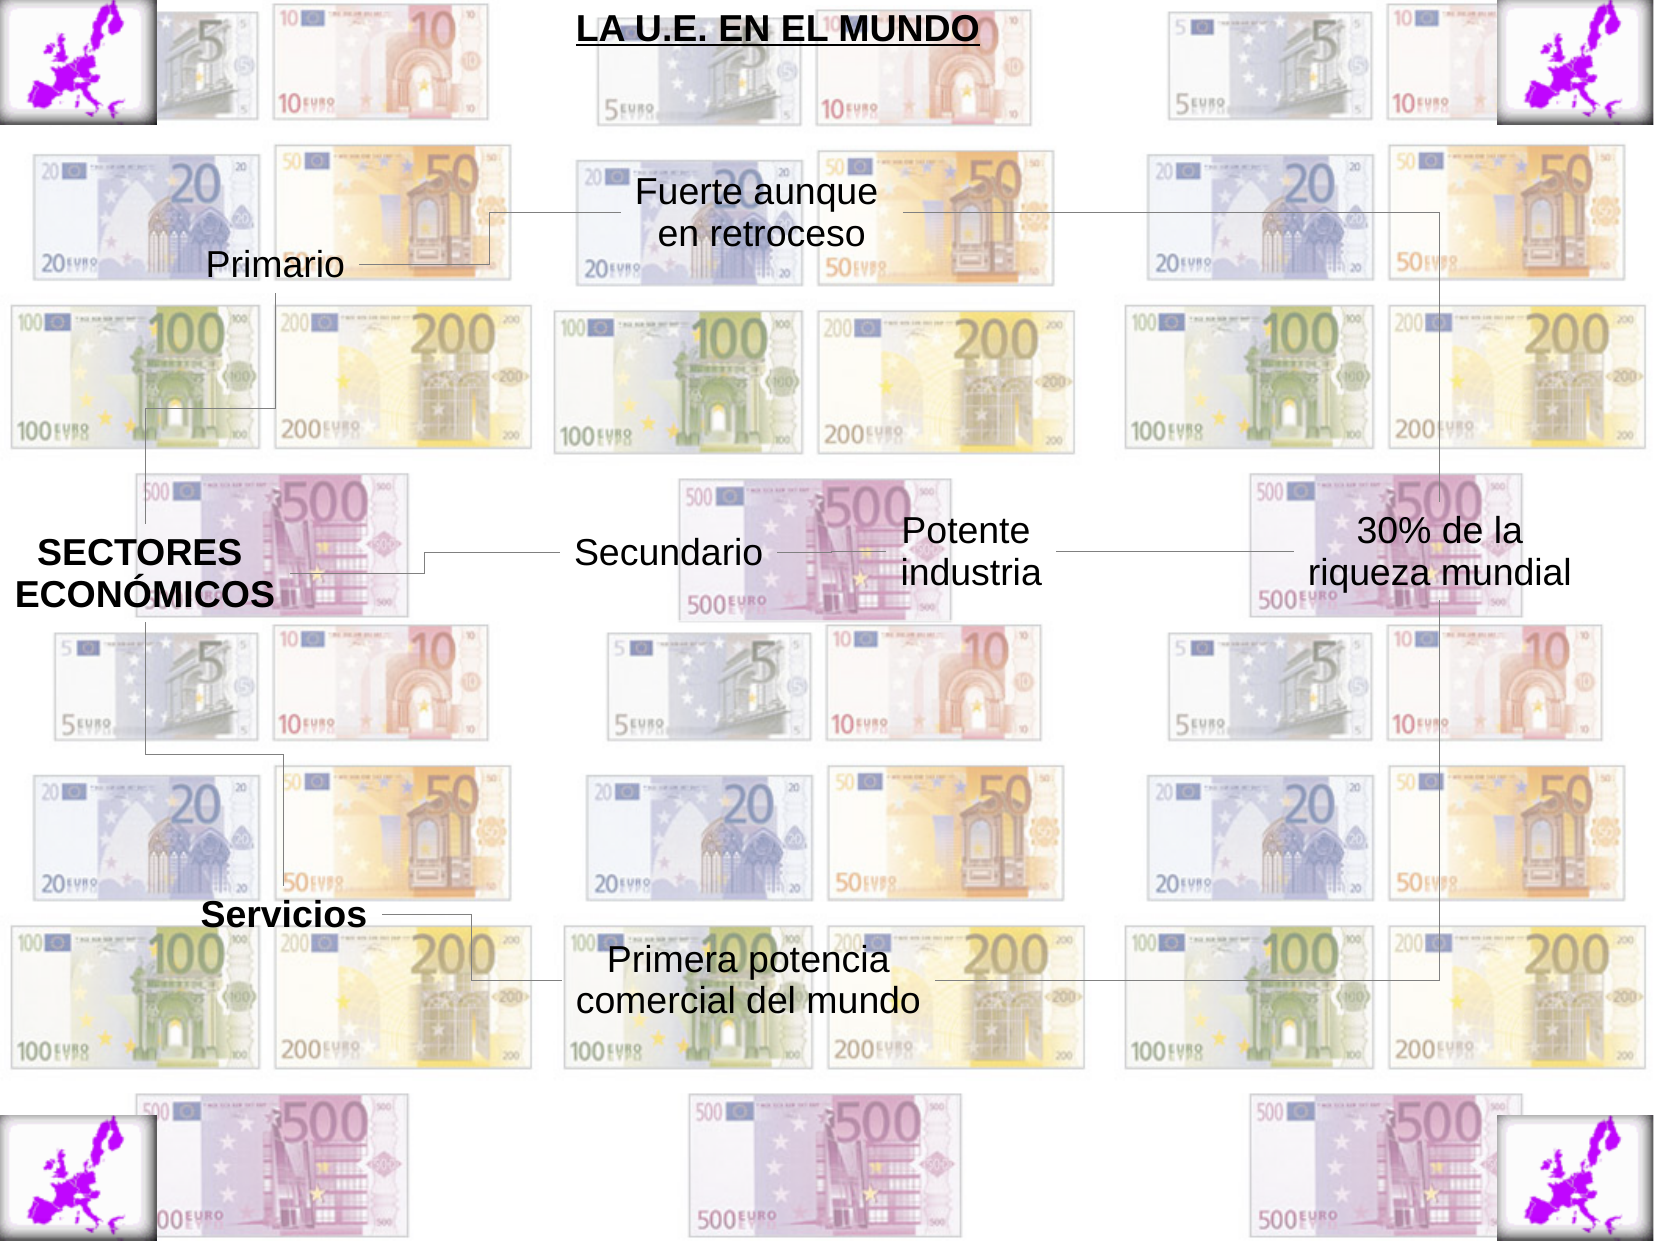

LA U.E. EN EL MUNDO
Fuerte aunque
en retroceso
Primario
Potente
industria
30% de la
riqueza mundial
SECTORES
ECONÓMICOS
Secundario
Servicios
Primera potencia
comercial del mundo